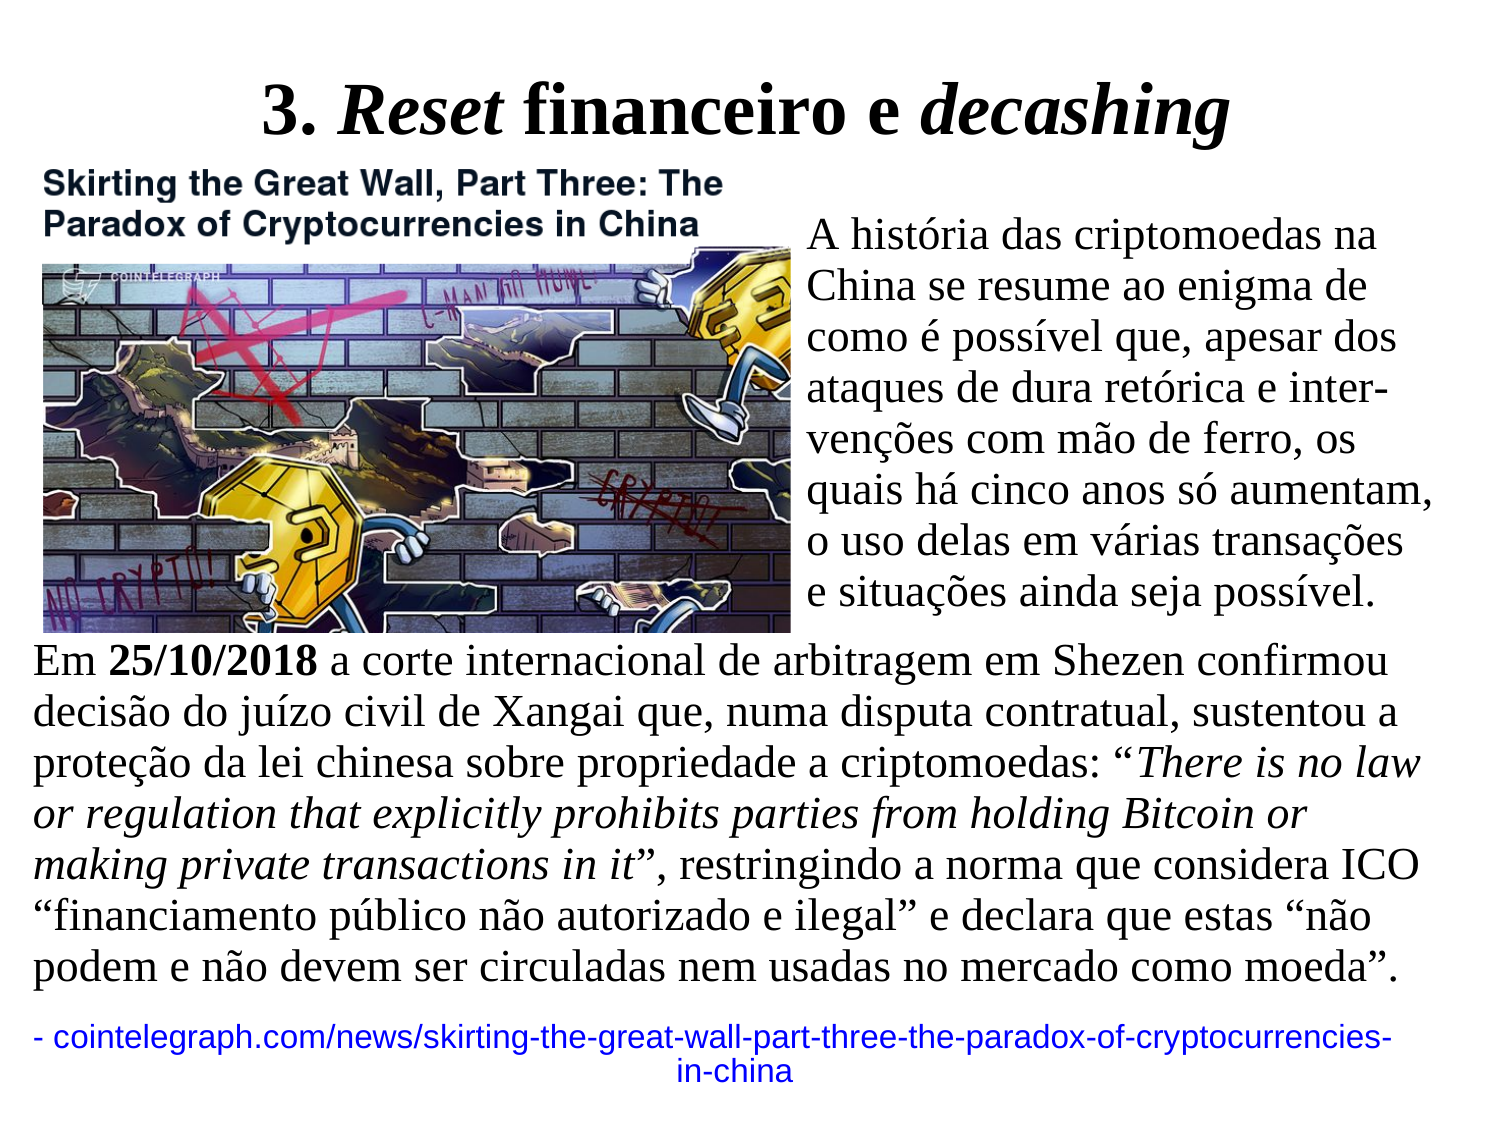

# 3. Reset financeiro e decashing
A história das criptomoedas na China se resume ao enigma de como é possível que, apesar dos ataques de dura retórica e inter-venções com mão de ferro, os quais há cinco anos só aumentam, o uso delas em várias transações e situações ainda seja possível.
Em 25/10/2018 a corte internacional de arbitragem em Shezen confirmou decisão do juízo civil de Xangai que, numa disputa contratual, sustentou a proteção da lei chinesa sobre propriedade a criptomoedas: “There is no law or regulation that explicitly prohibits parties from holding Bitcoin or making private transactions in it”, restringindo a norma que considera ICO
“financiamento público não autorizado e ilegal” e declara que estas “não podem e não devem ser circuladas nem usadas no mercado como moeda”.
- cointelegraph.com/news/skirting-the-great-wall-part-three-the-paradox-of-cryptocurrencies-in-china